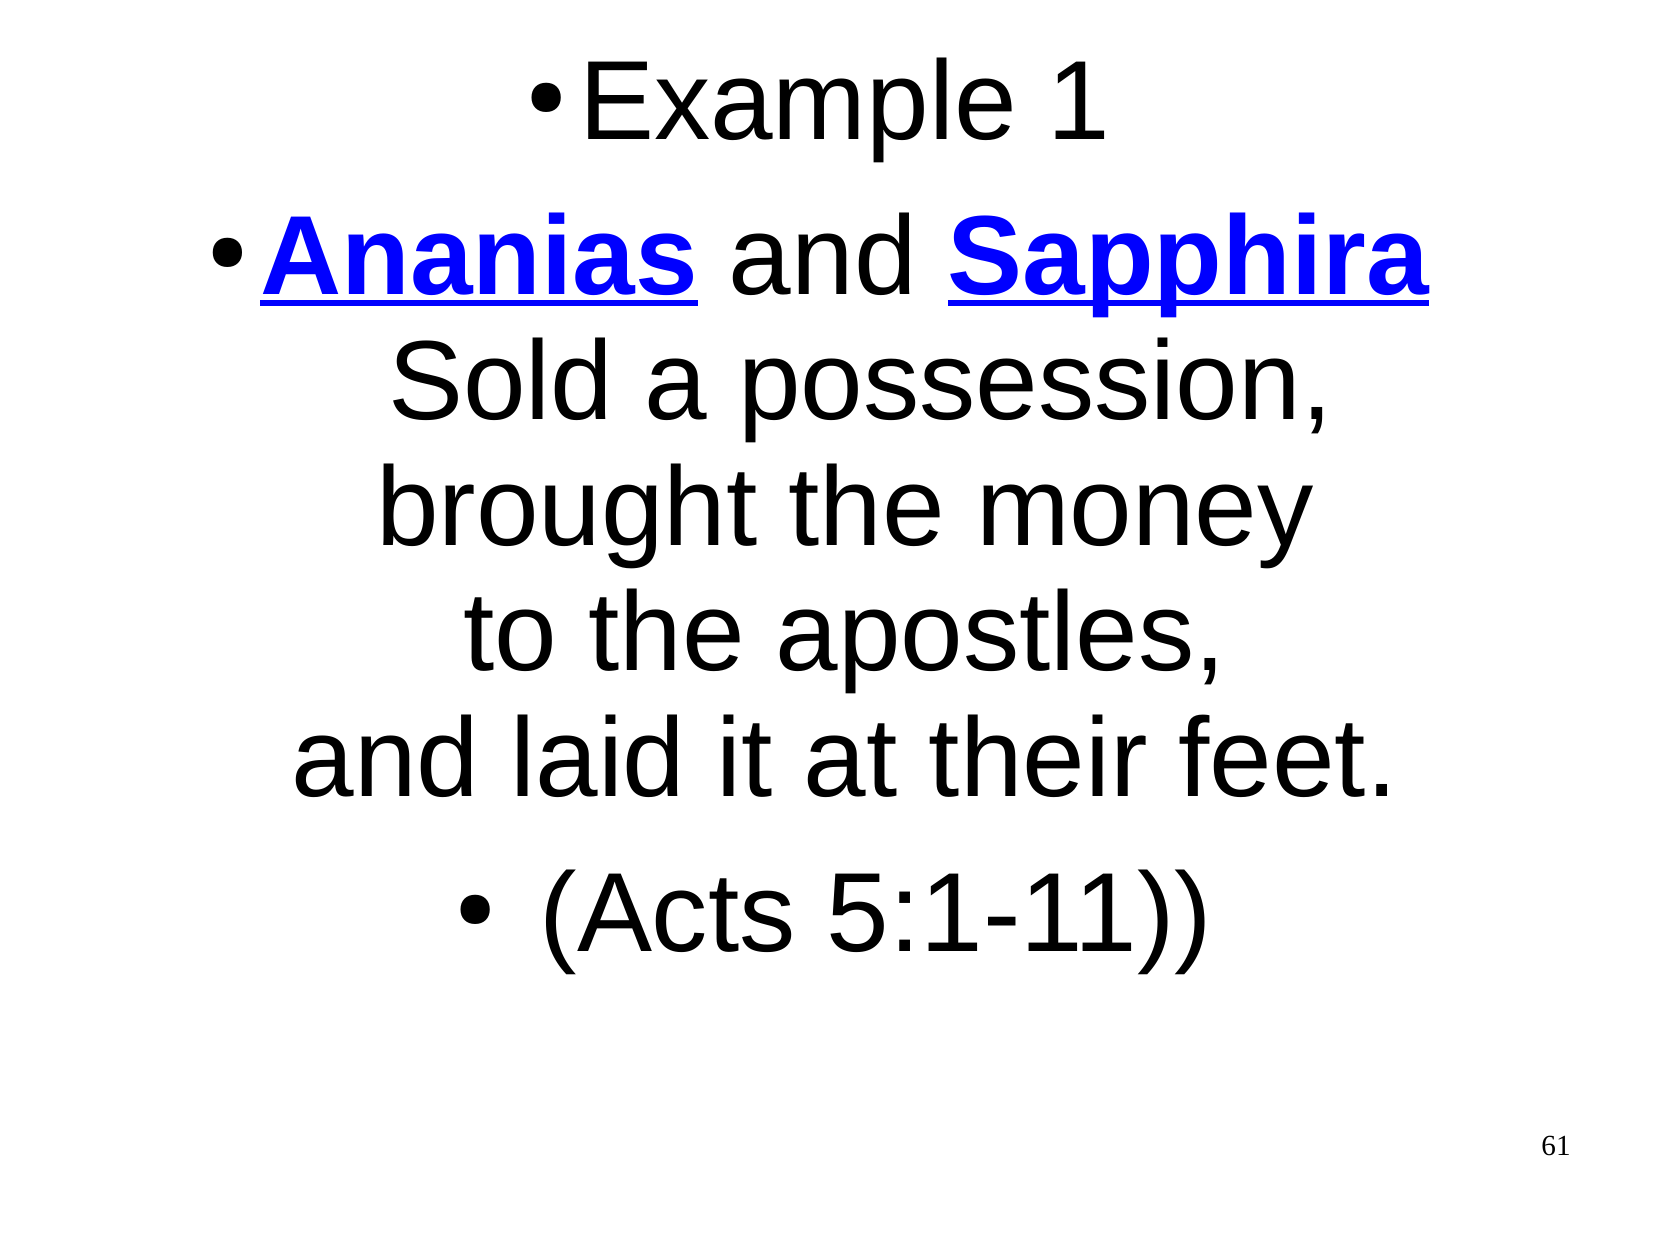

# Example 1
Ananias and Sapphira
 Sold a possession,
brought the money
to the apostles,
and laid it at their feet.
 (Acts 5:1-11))
61